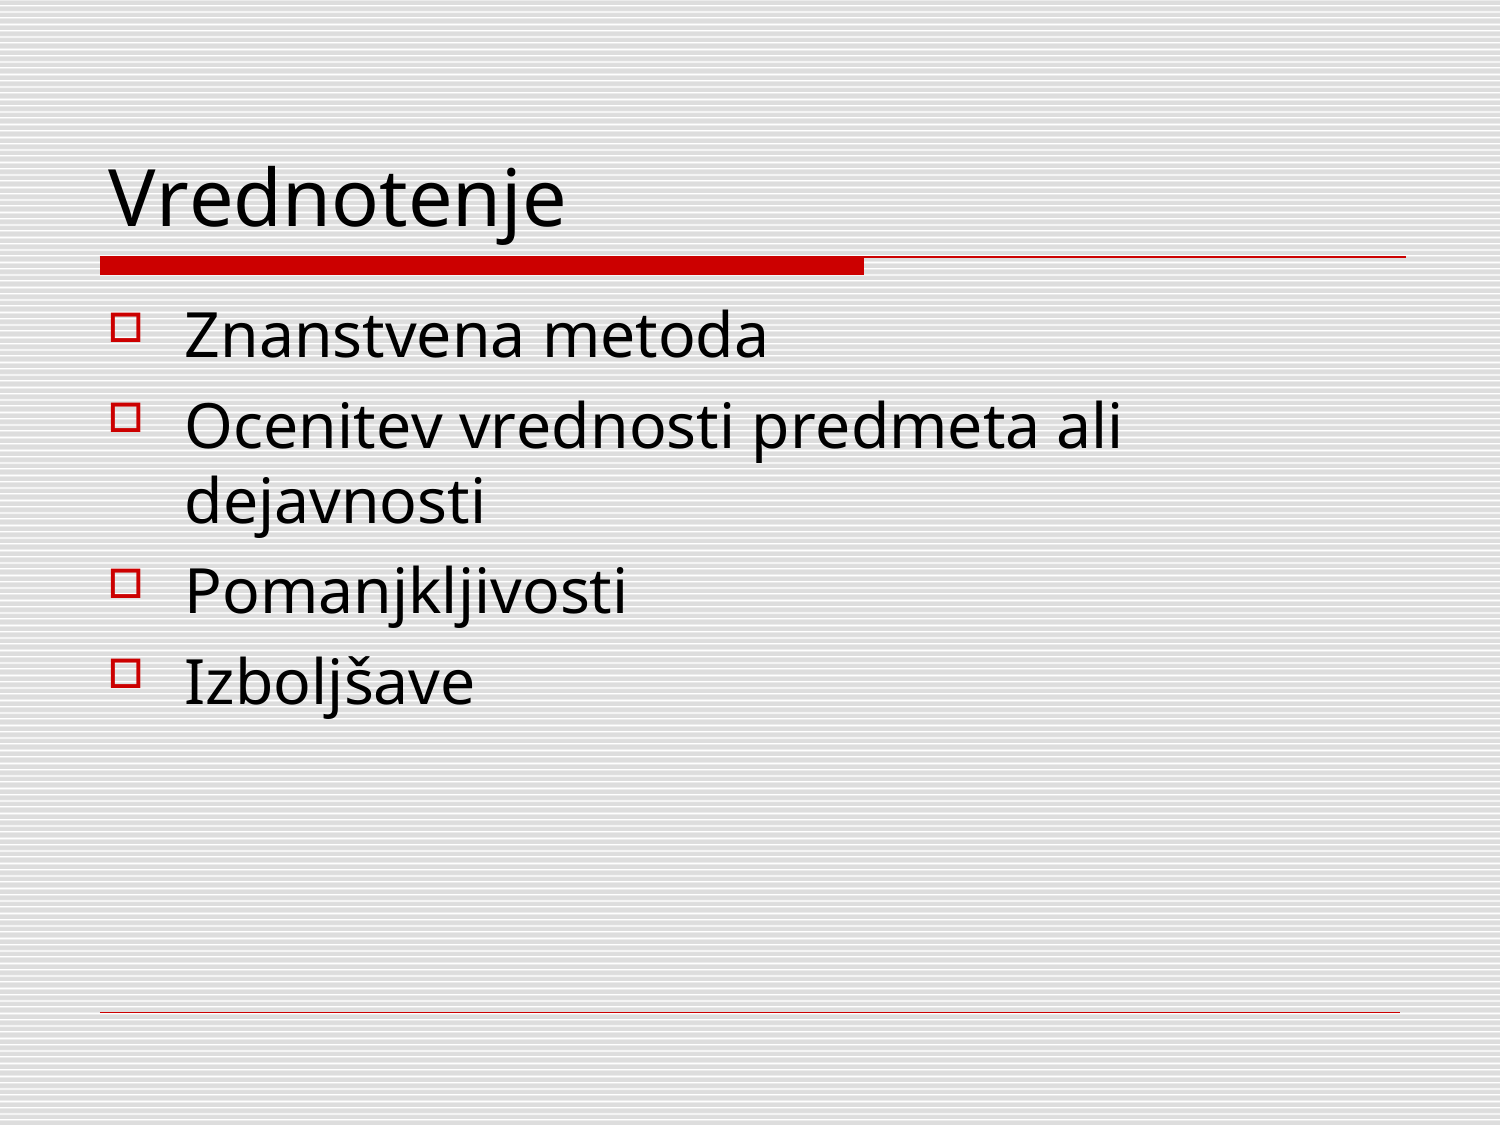

# Vrednotenje
Znanstvena metoda
Ocenitev vrednosti predmeta ali dejavnosti
Pomanjkljivosti
Izboljšave